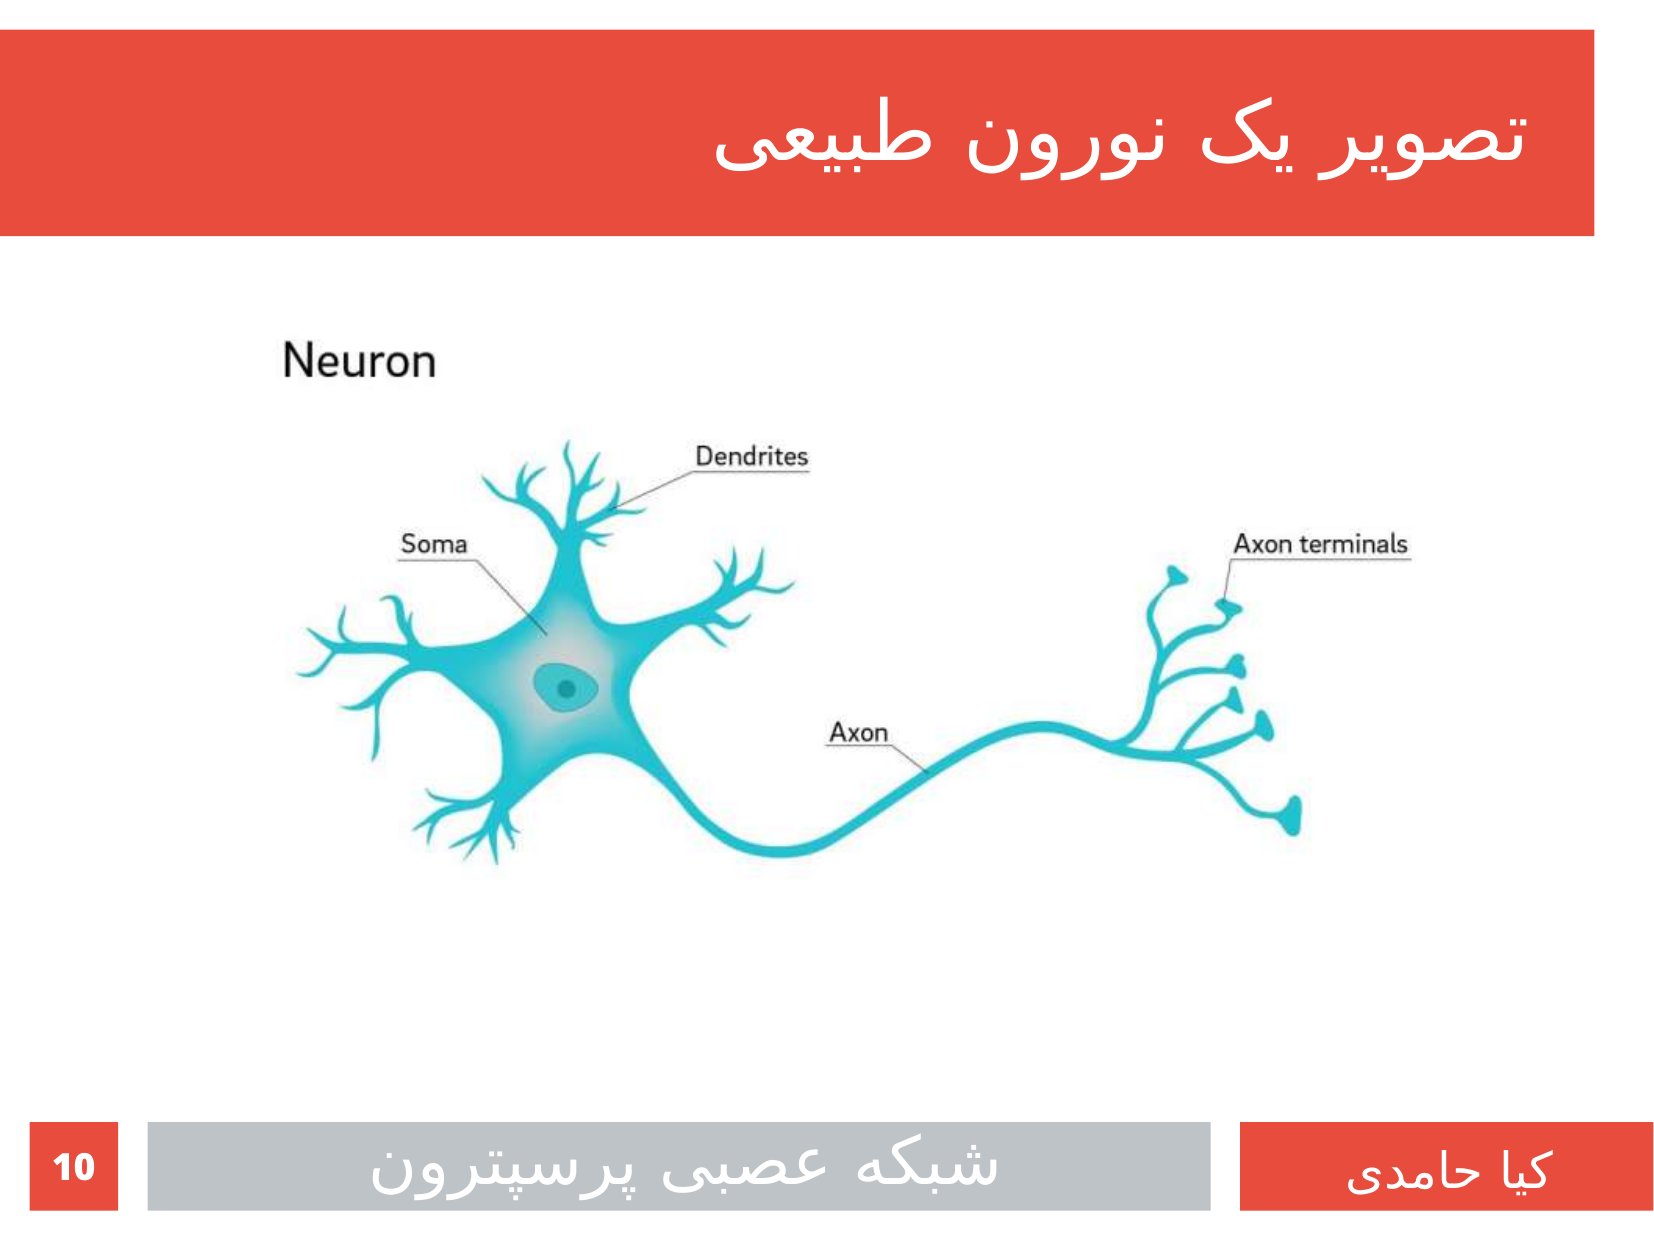

تصویر یک نورون طبیعی
#
10
 شبکه عصبی پرسپترون
کیا حامدی